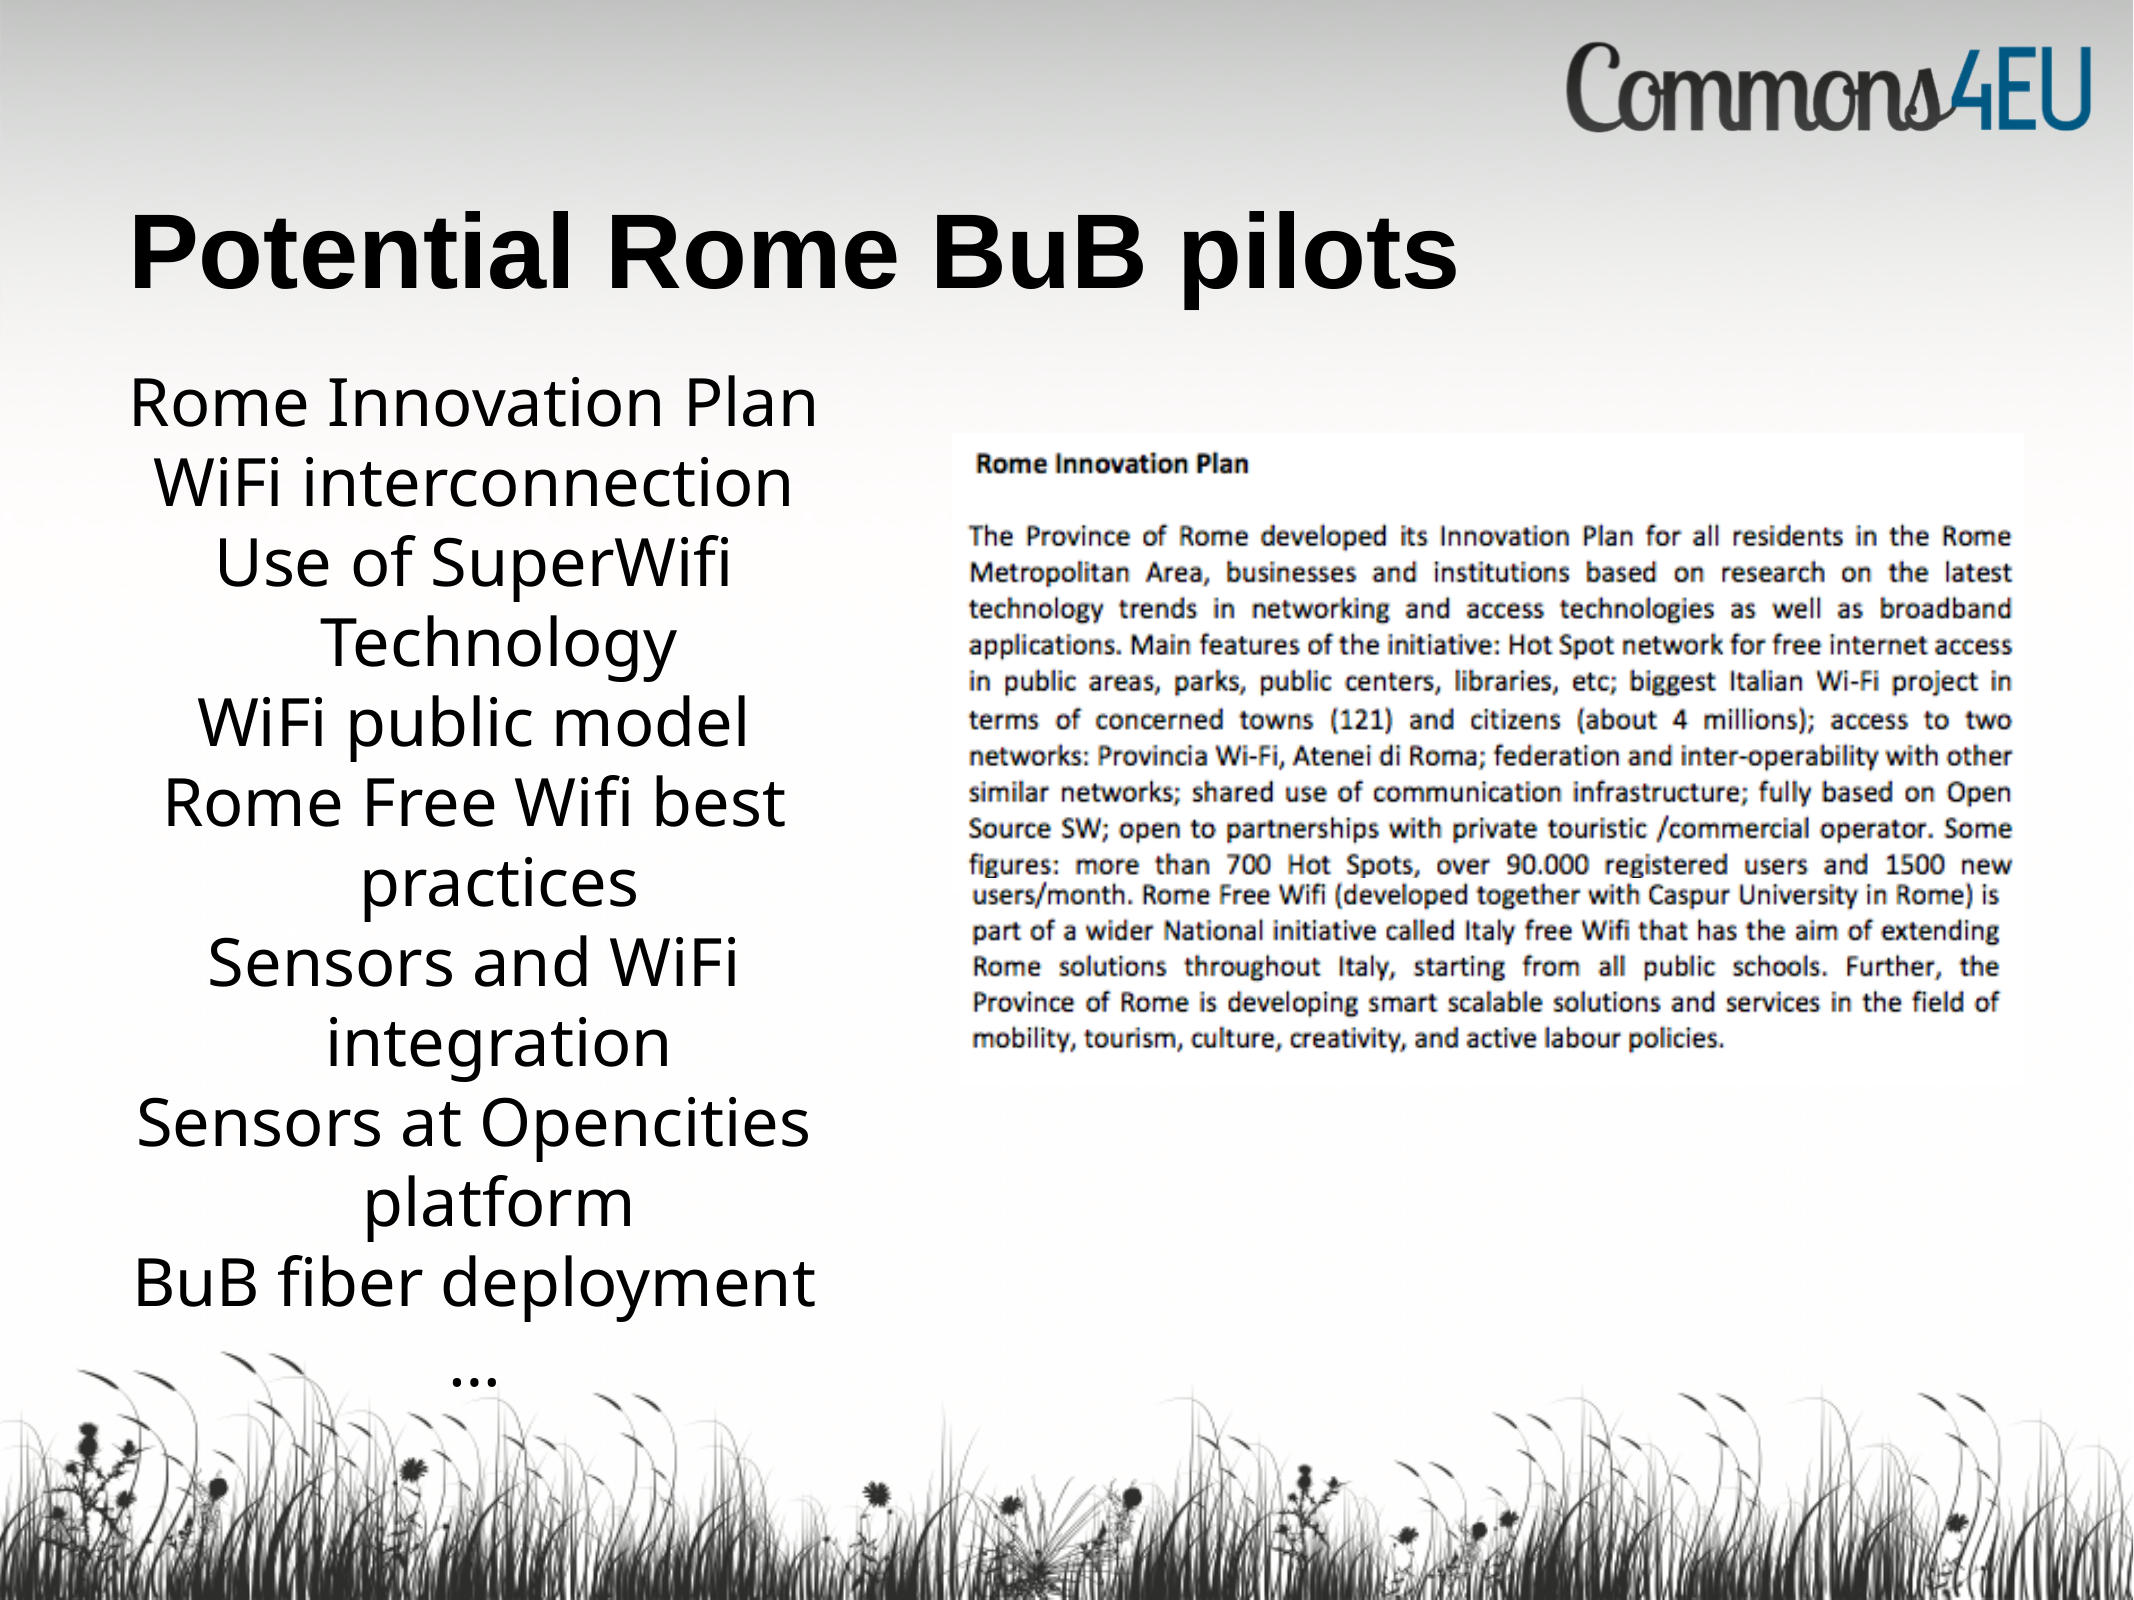

# Potential Rome BuB pilots
Rome Innovation Plan
WiFi interconnection
Use of SuperWifi Technology
WiFi public model
Rome Free Wifi best practices
Sensors and WiFi integration
Sensors at Opencities platform
BuB fiber deployment
…